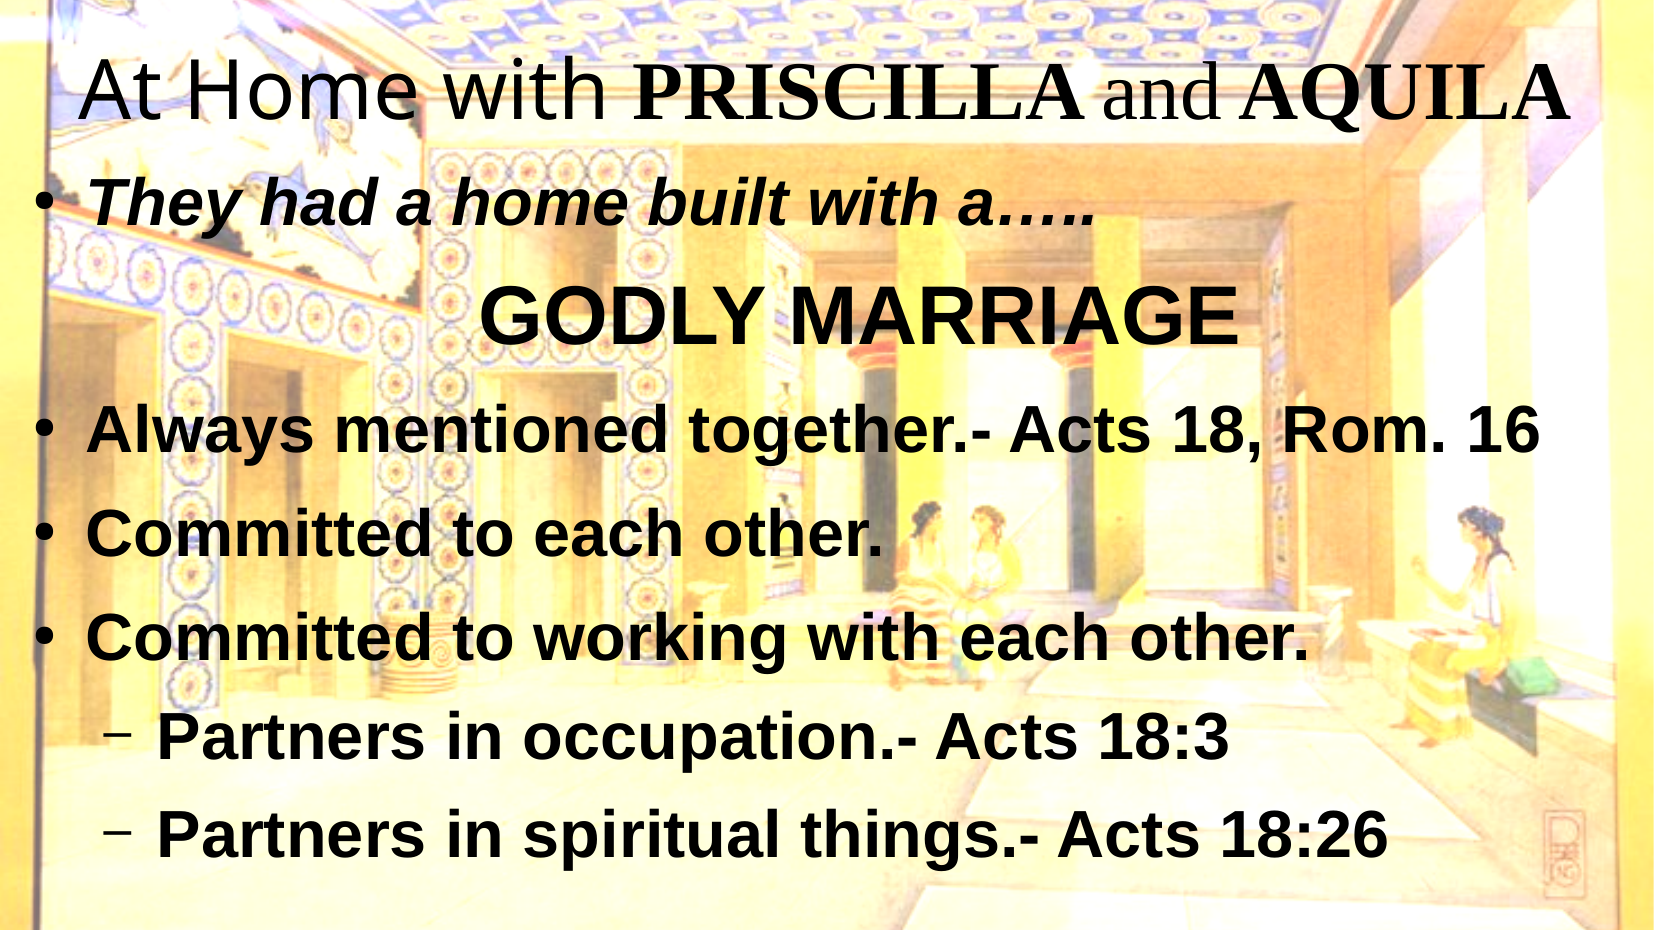

# At Home with PRISCILLA and AQUILA
They had a home built with a…..
GODLY MARRIAGE
Always mentioned together.- Acts 18, Rom. 16
Committed to each other.
Committed to working with each other.
Partners in occupation.- Acts 18:3
Partners in spiritual things.- Acts 18:26